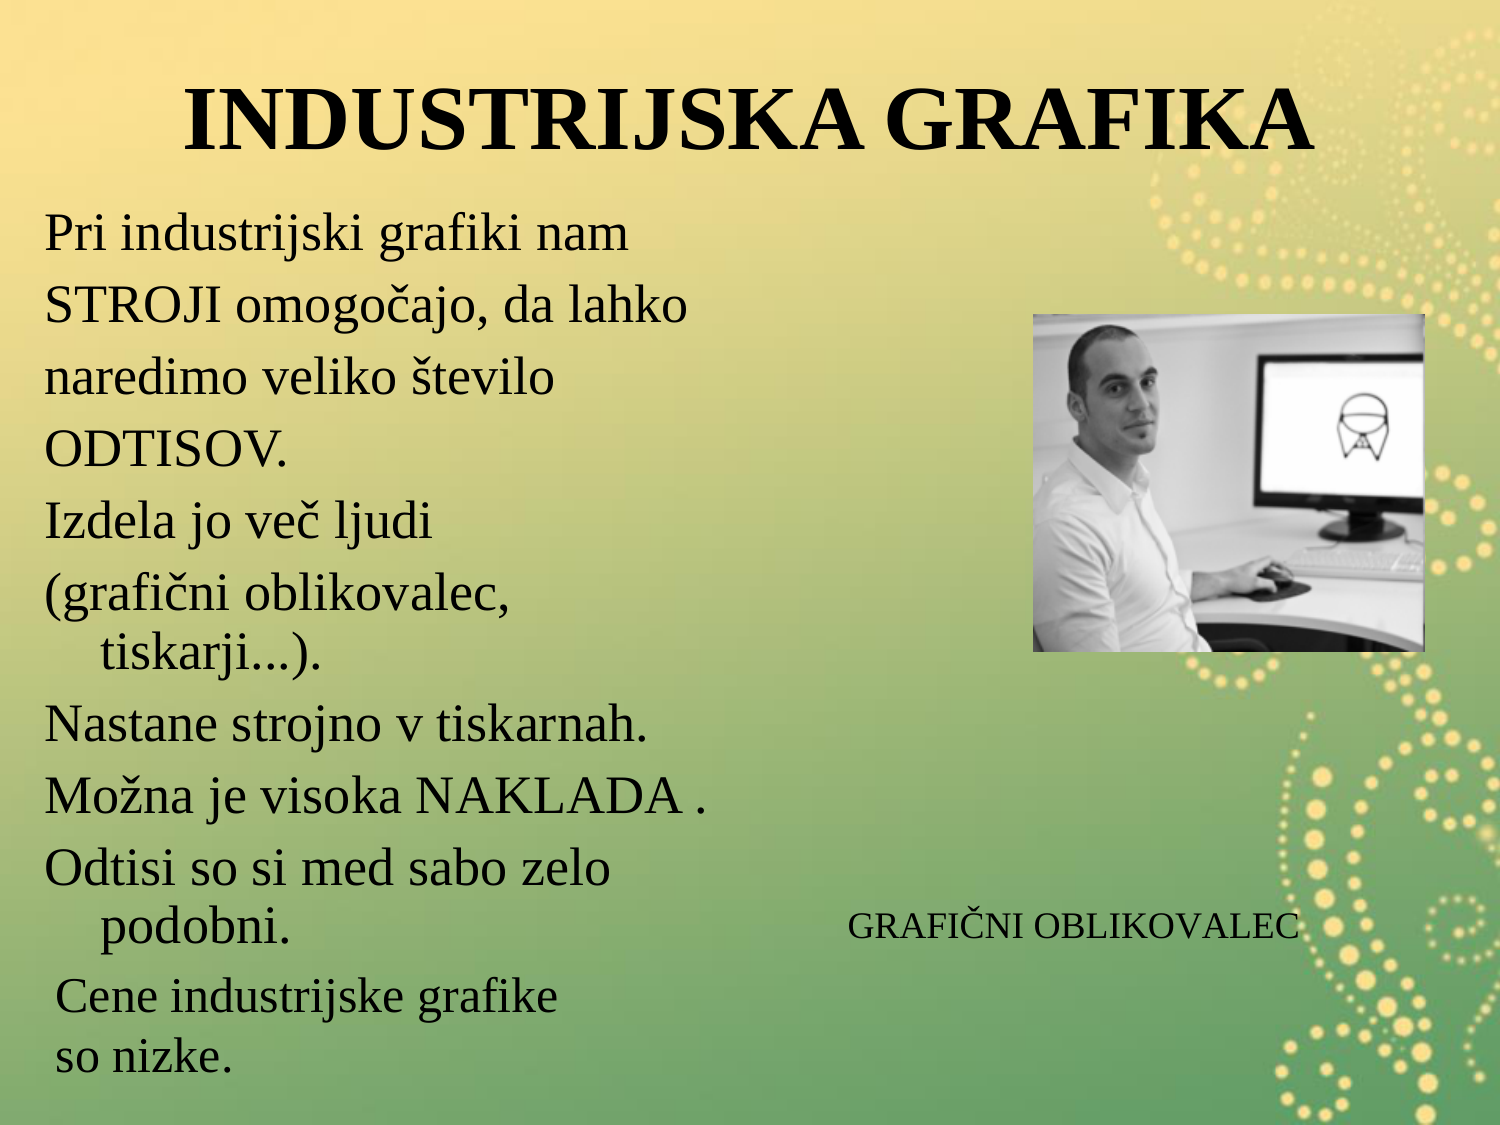

# INDUSTRIJSKA GRAFIKA
Pri industrijski grafiki nam
STROJI omogočajo, da lahko
naredimo veliko število
ODTISOV.
Izdela jo več ljudi
(grafični oblikovalec, tiskarji...).
Nastane strojno v tiskarnah.
Možna je visoka NAKLADA .
Odtisi so si med sabo zelo podobni.
GRAFIČNI OBLIKOVALEC
Cene industrijske grafike so nizke.